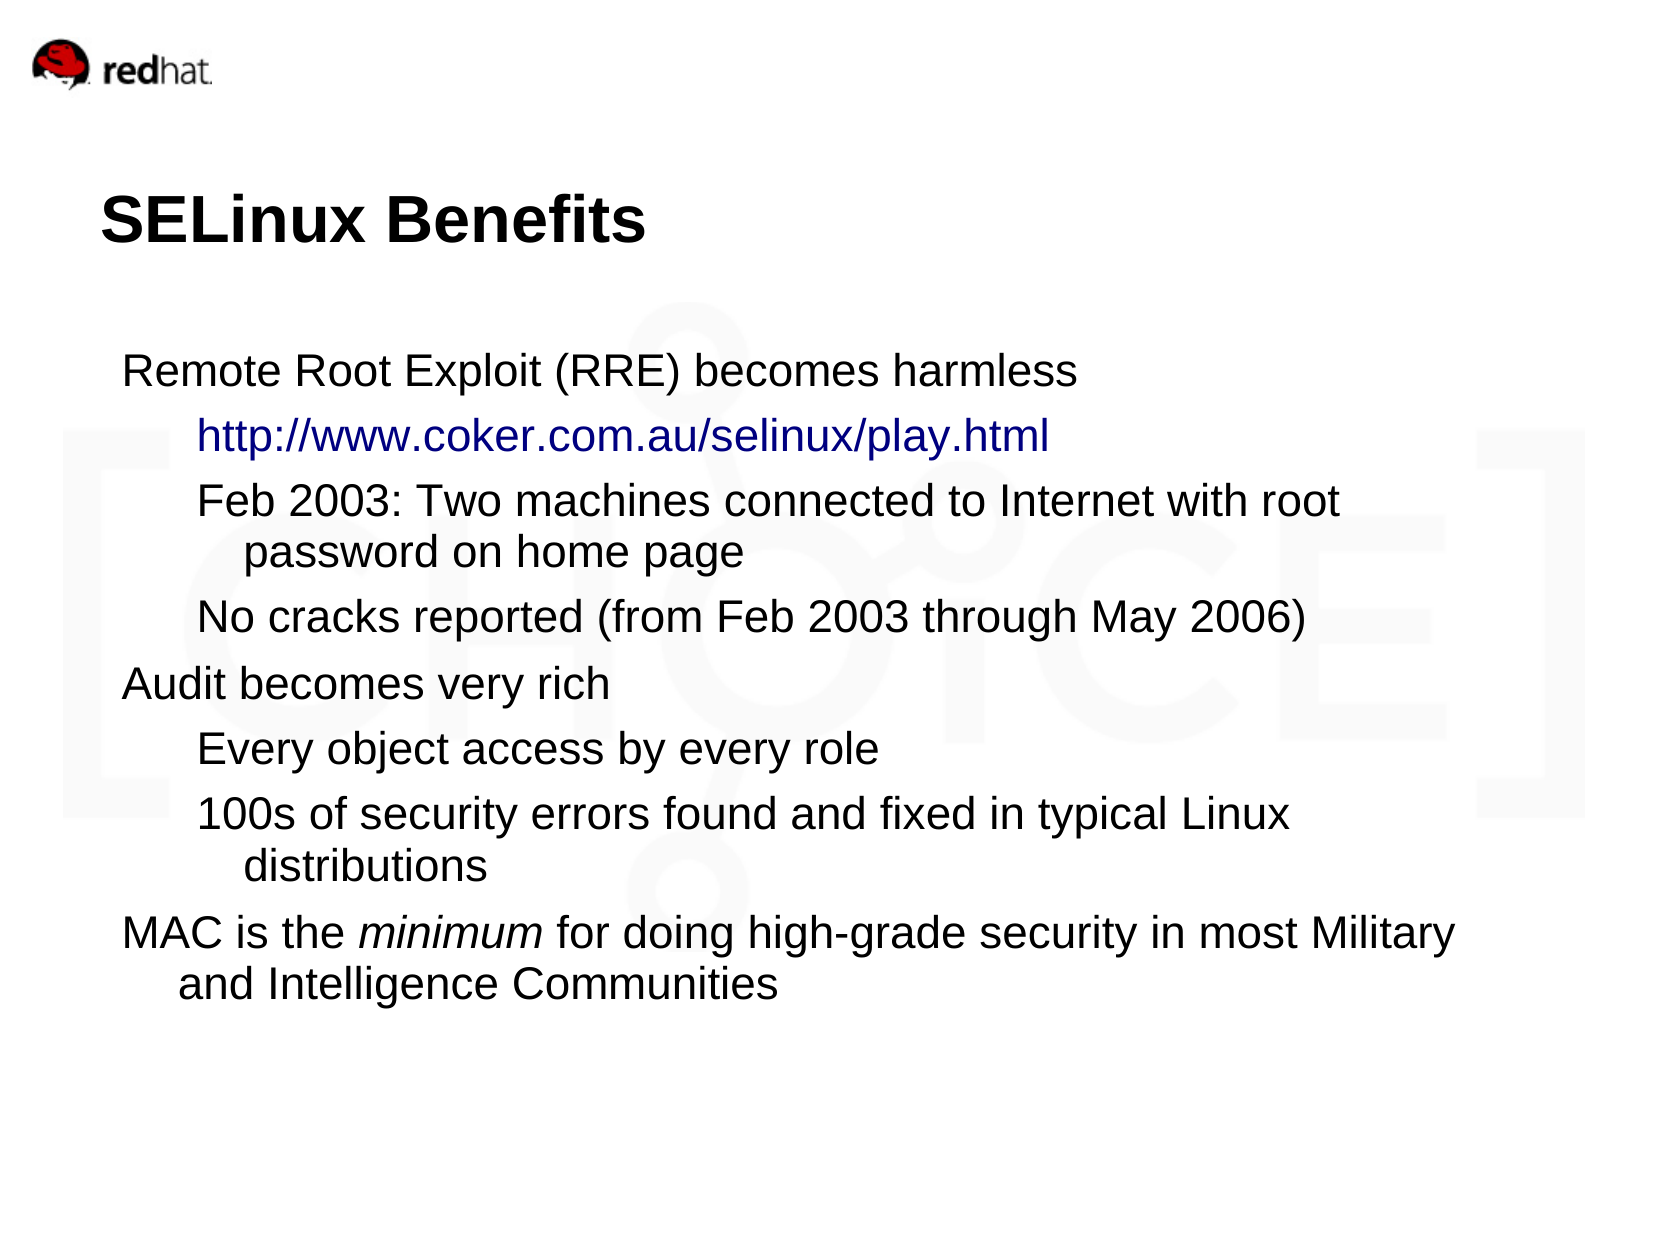

# SELinux Benefits
Remote Root Exploit (RRE) becomes harmless
http://www.coker.com.au/selinux/play.html
Feb 2003: Two machines connected to Internet with root password on home page
No cracks reported (from Feb 2003 through May 2006)
Audit becomes very rich
Every object access by every role
100s of security errors found and fixed in typical Linux distributions
MAC is the minimum for doing high-grade security in most Military and Intelligence Communities